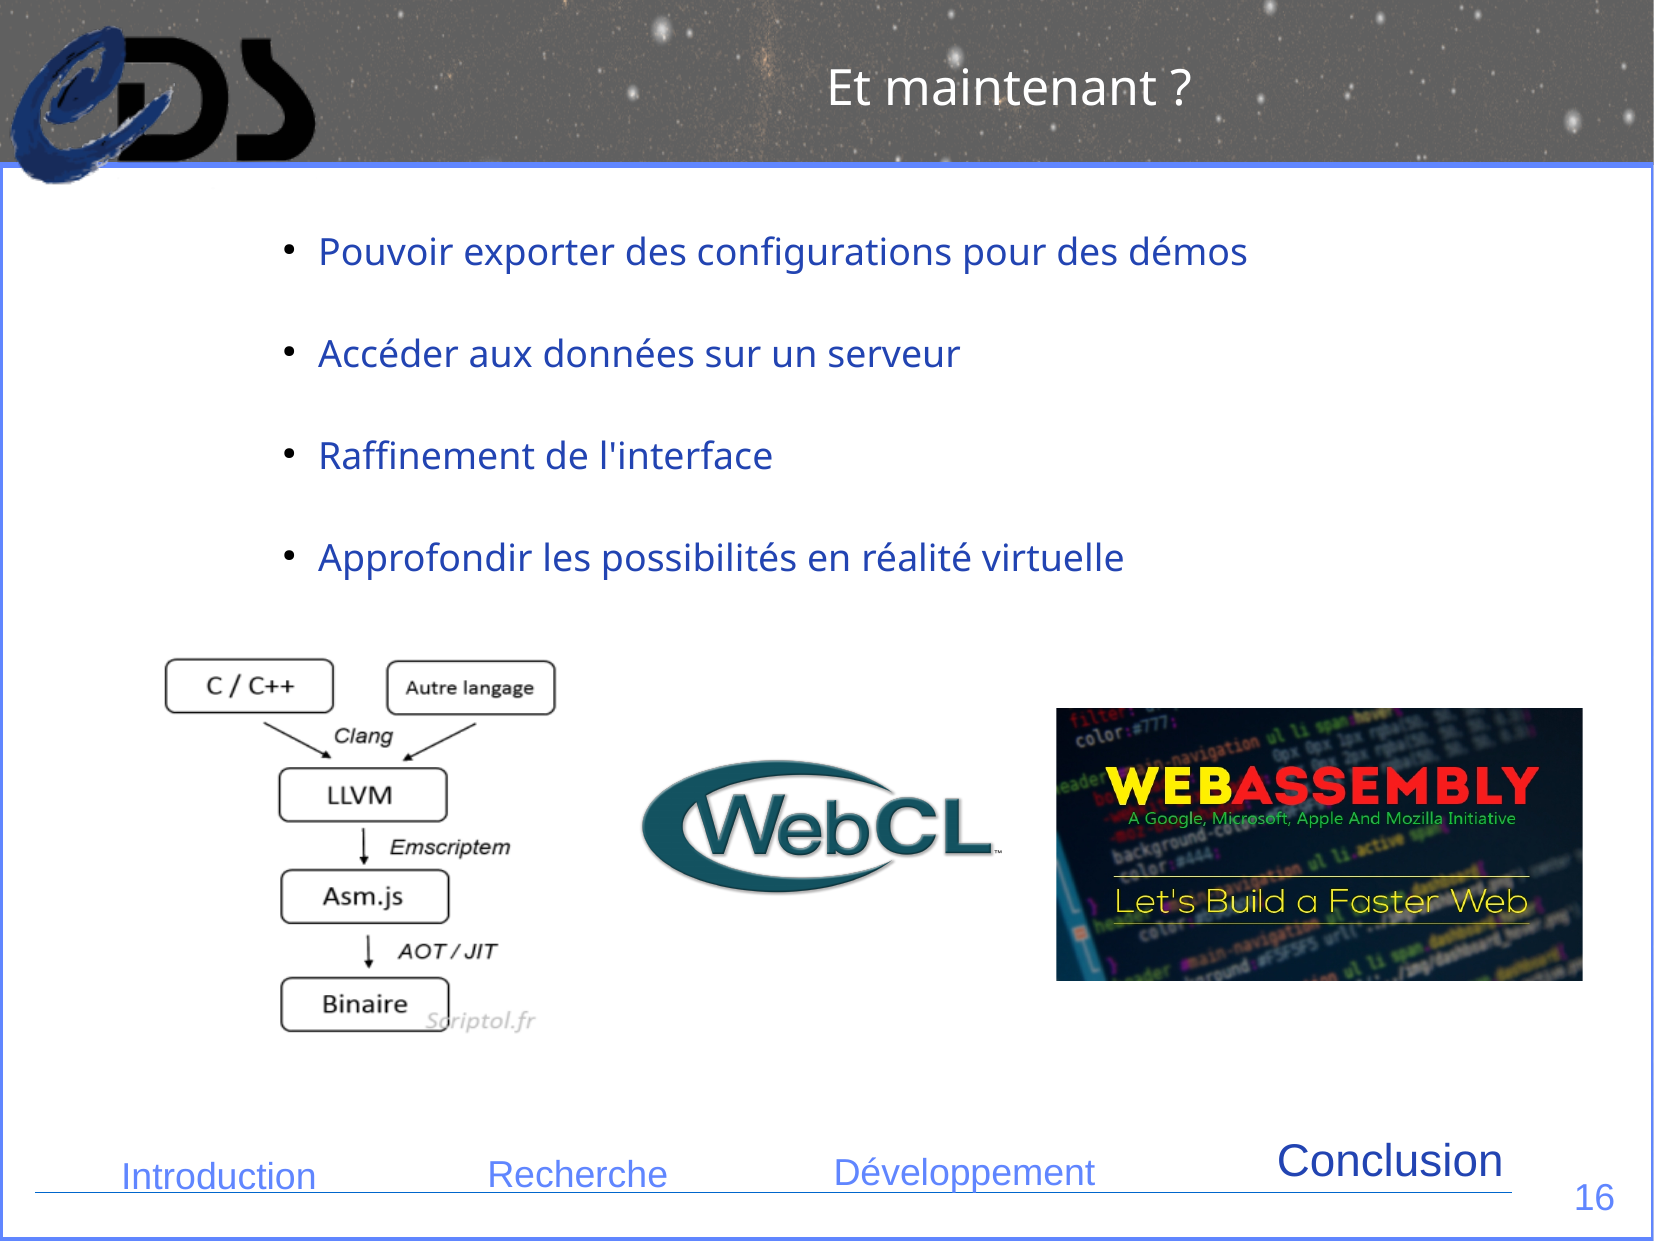

Et maintenant ?
Pouvoir exporter des configurations pour des démos
Accéder aux données sur un serveur
Raffinement de l'interface
Approfondir les possibilités en réalité virtuelle
Conclusion
Développement
Recherche
Introduction
16